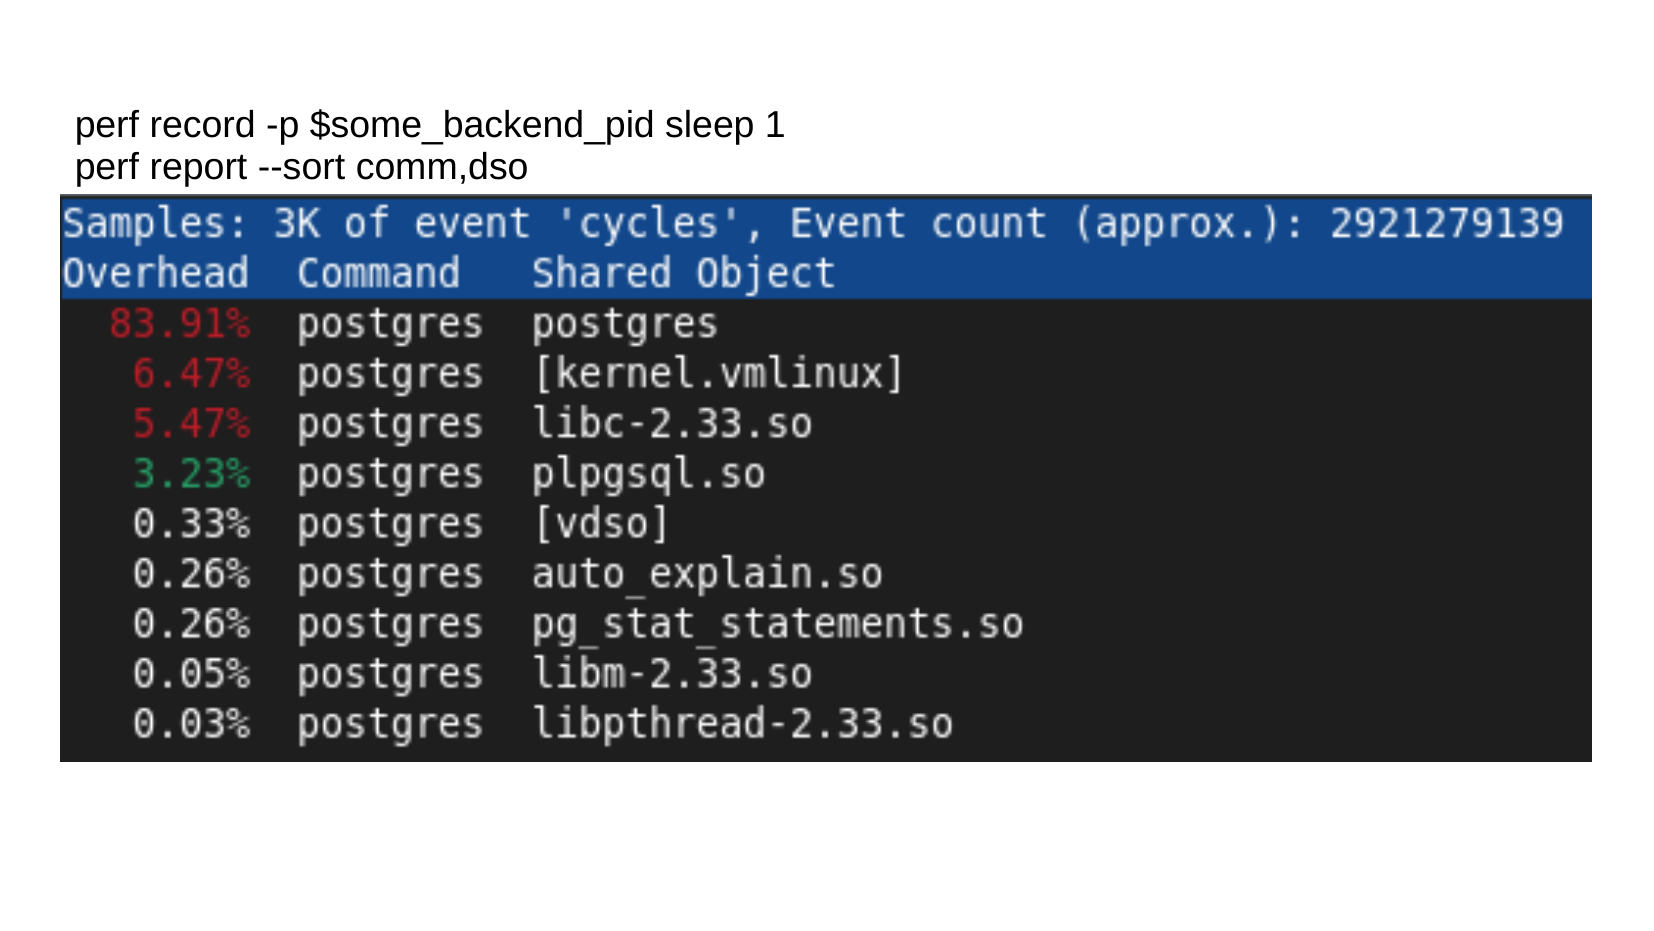

perf record -p $some_backend_pid sleep 1
perf report --sort comm,dso